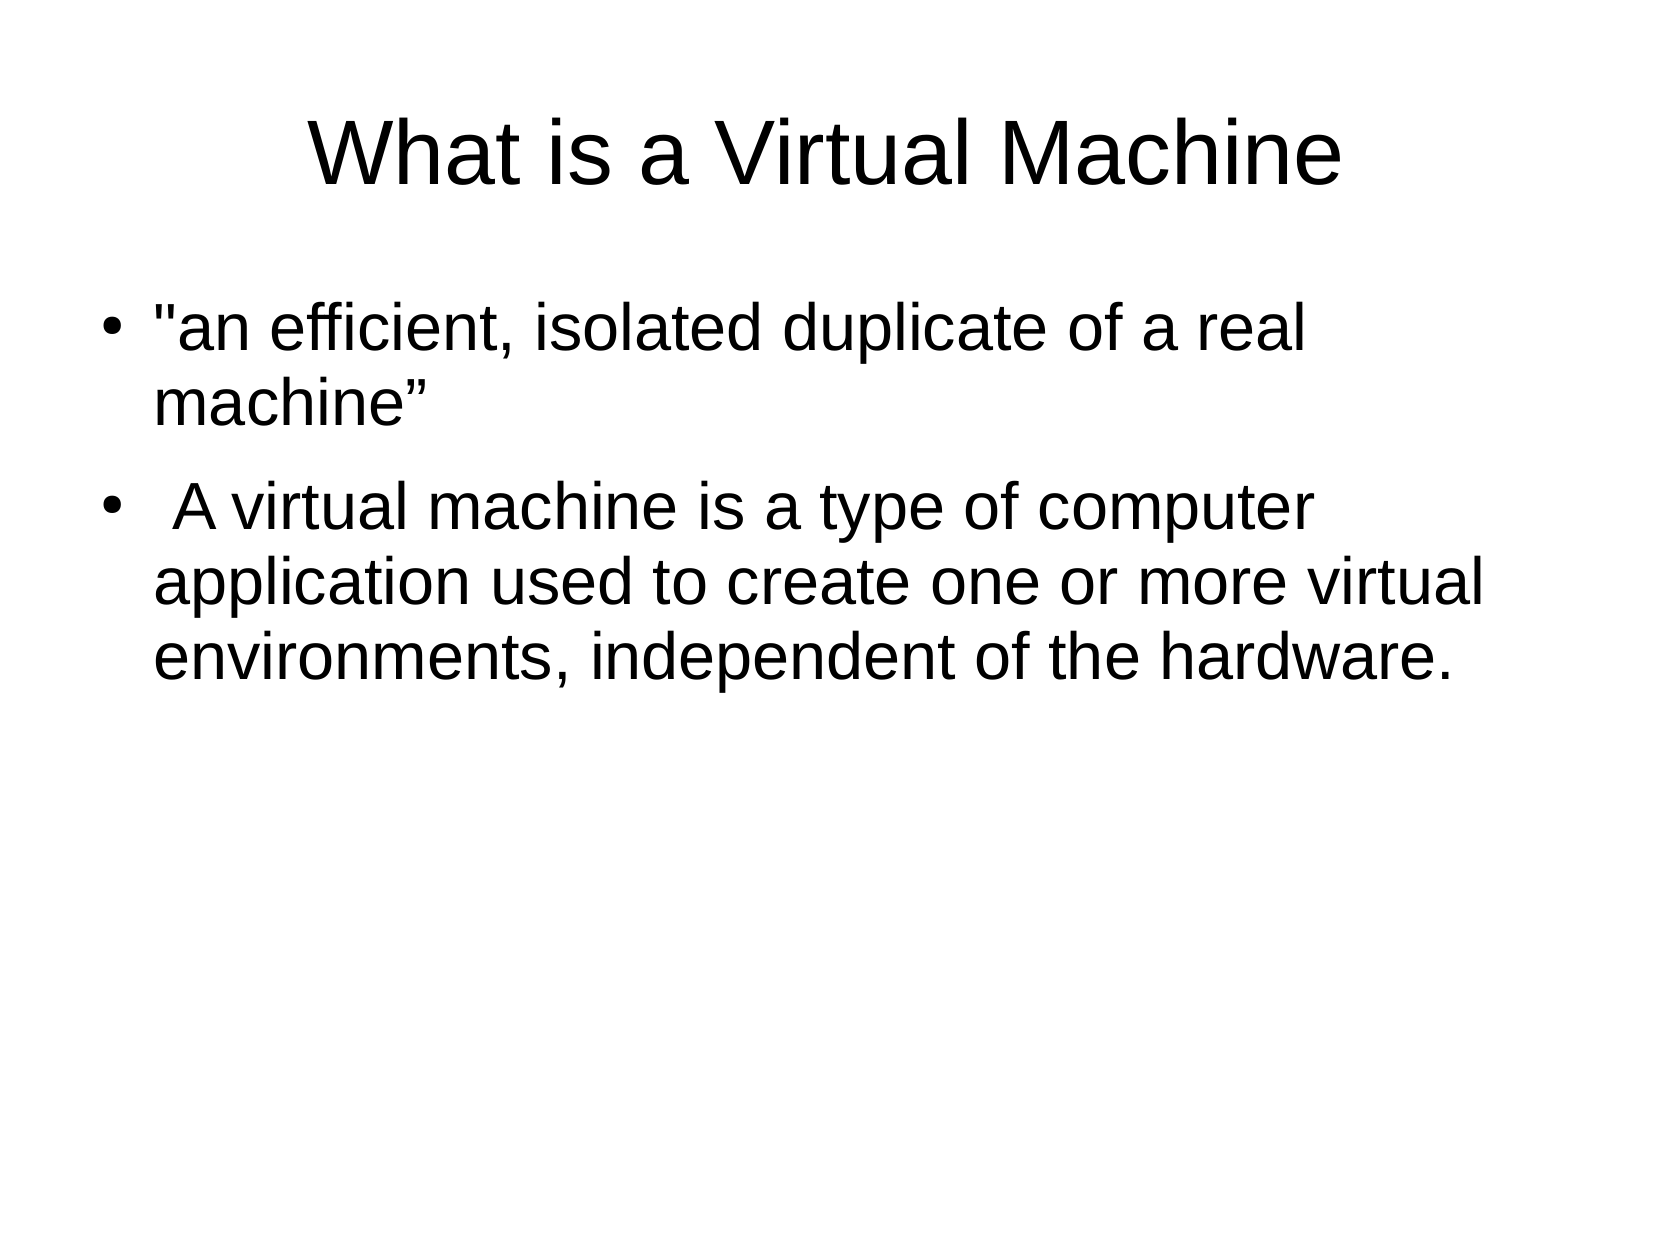

# What is a Virtual Machine
"an efficient, isolated duplicate of a real machine”
 A virtual machine is a type of computer application used to create one or more virtual environments, independent of the hardware.